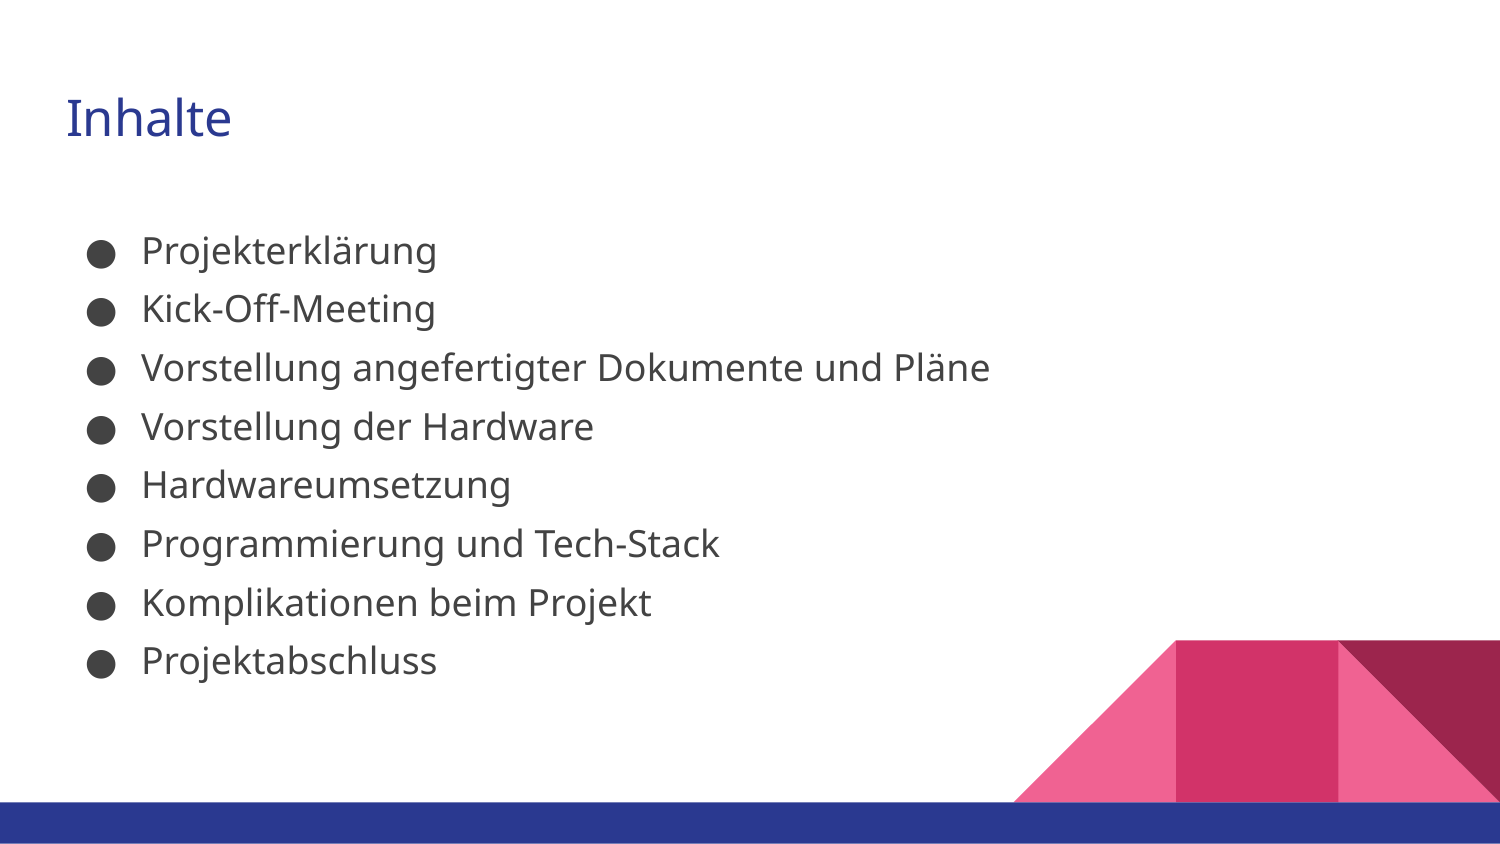

# Inhalte
Projekterklärung
Kick-Off-Meeting
Vorstellung angefertigter Dokumente und Pläne
Vorstellung der Hardware
Hardwareumsetzung
Programmierung und Tech-Stack
Komplikationen beim Projekt
Projektabschluss